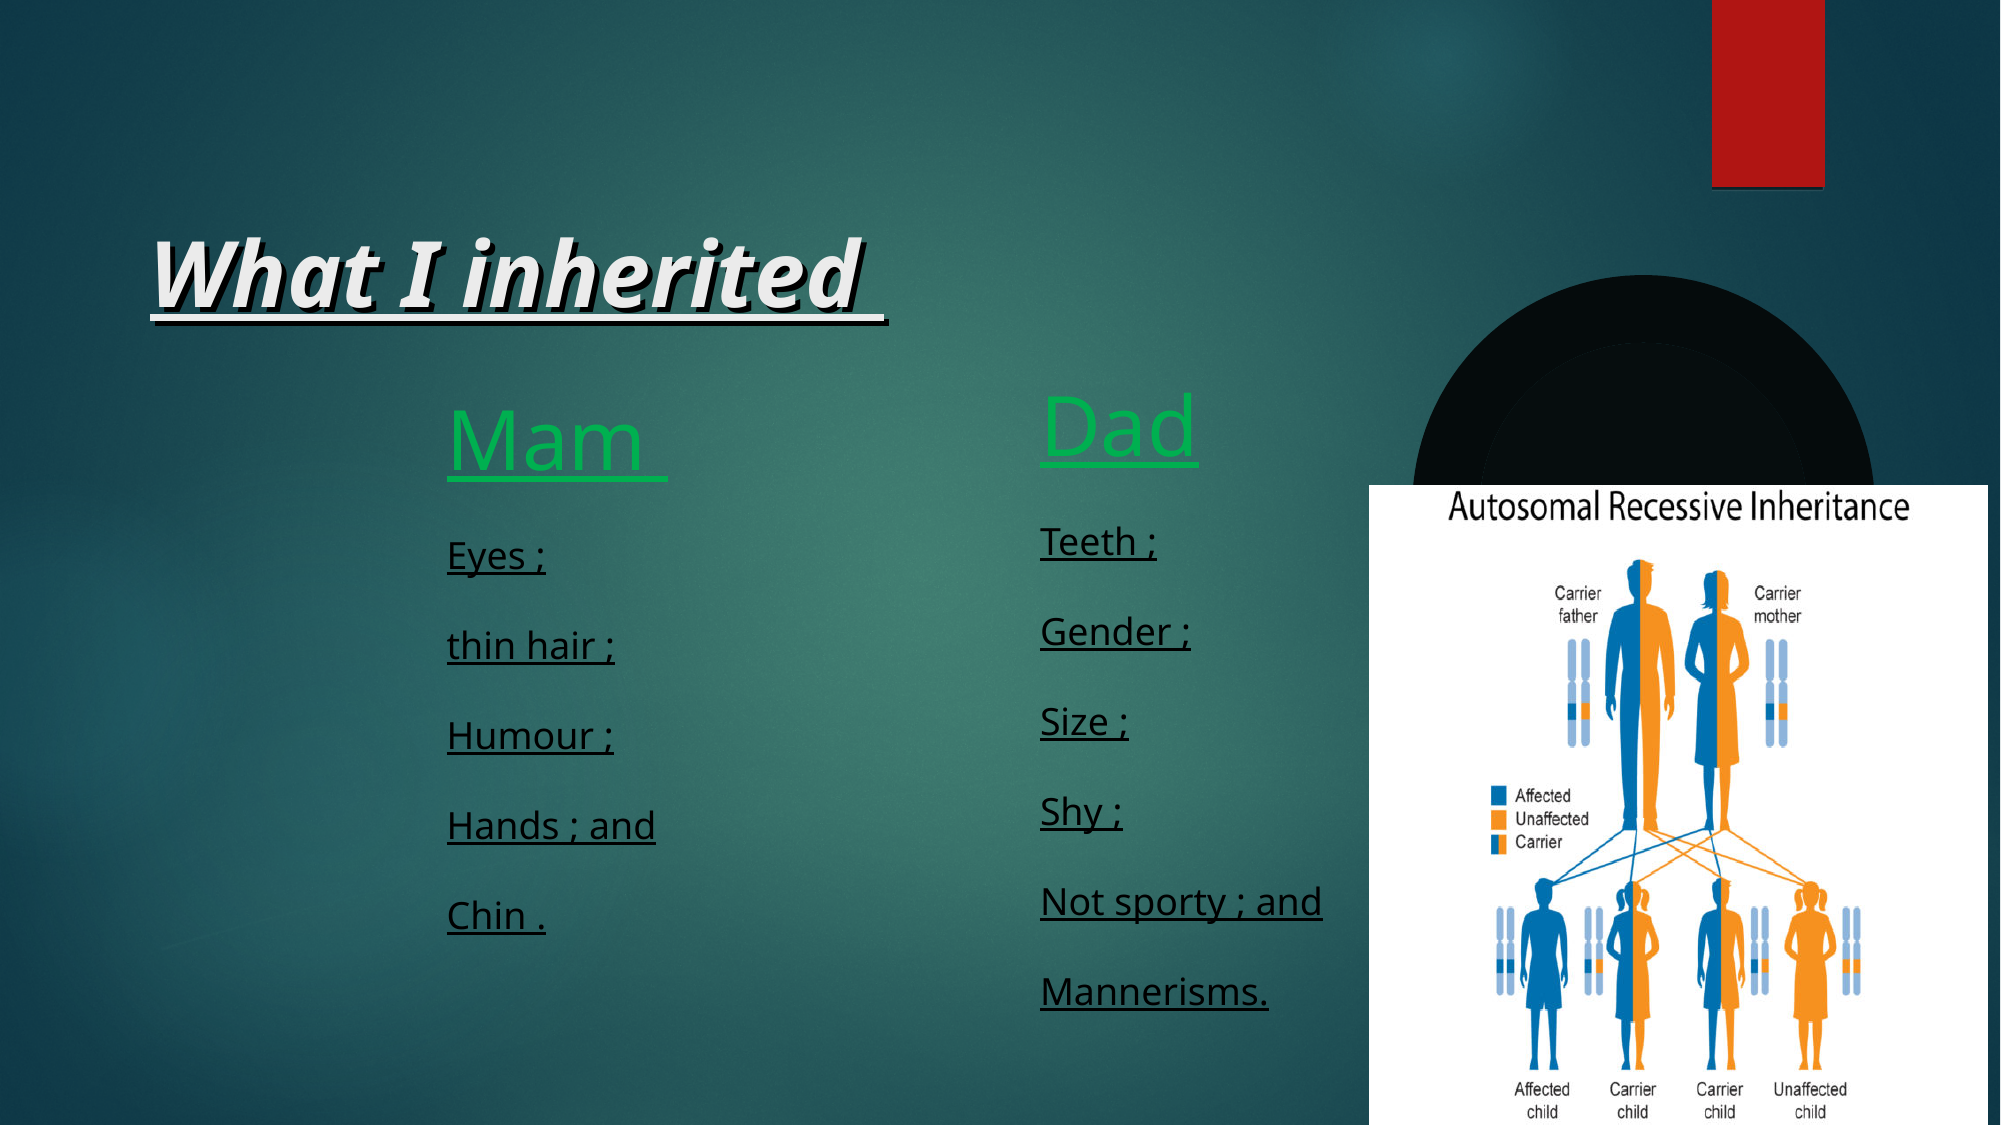

# What I inherited
Dad
Teeth ;
Gender ;
Size ;
Shy ;
Not sporty ; and
Mannerisms.
Mam
Eyes ;
thin hair ;
Humour ;
Hands ; and
Chin .